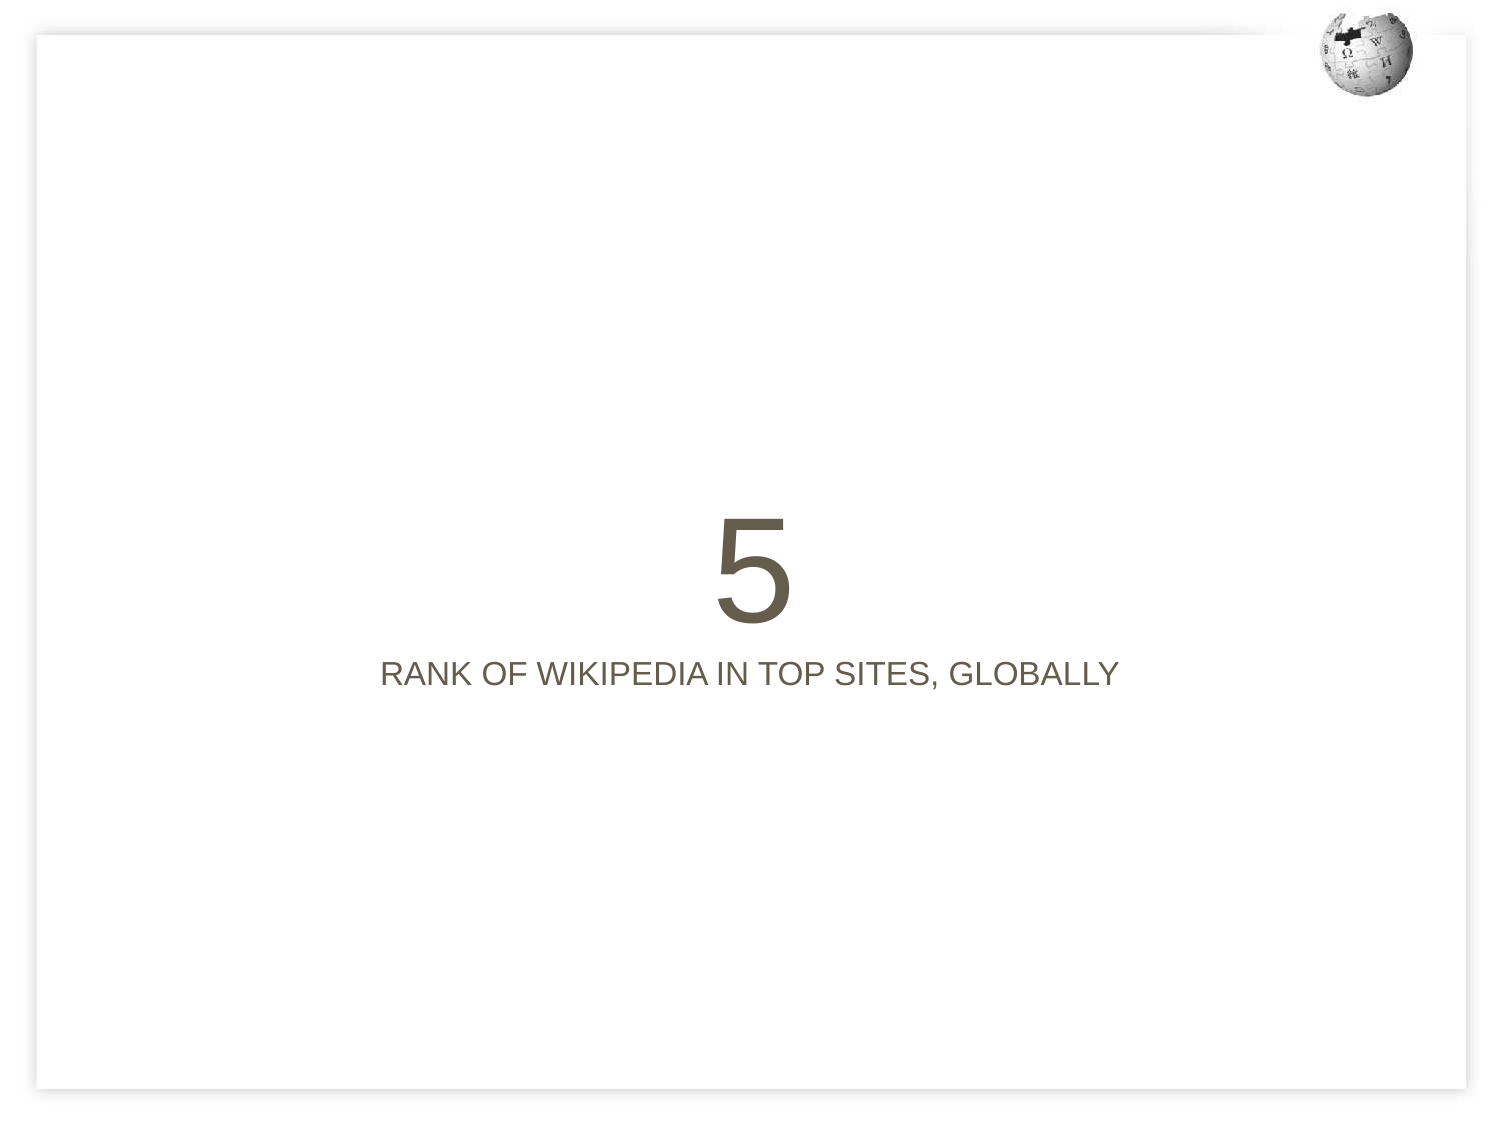

5
RANK OF WIKIPEDIA IN TOP SITES, GLOBALLY